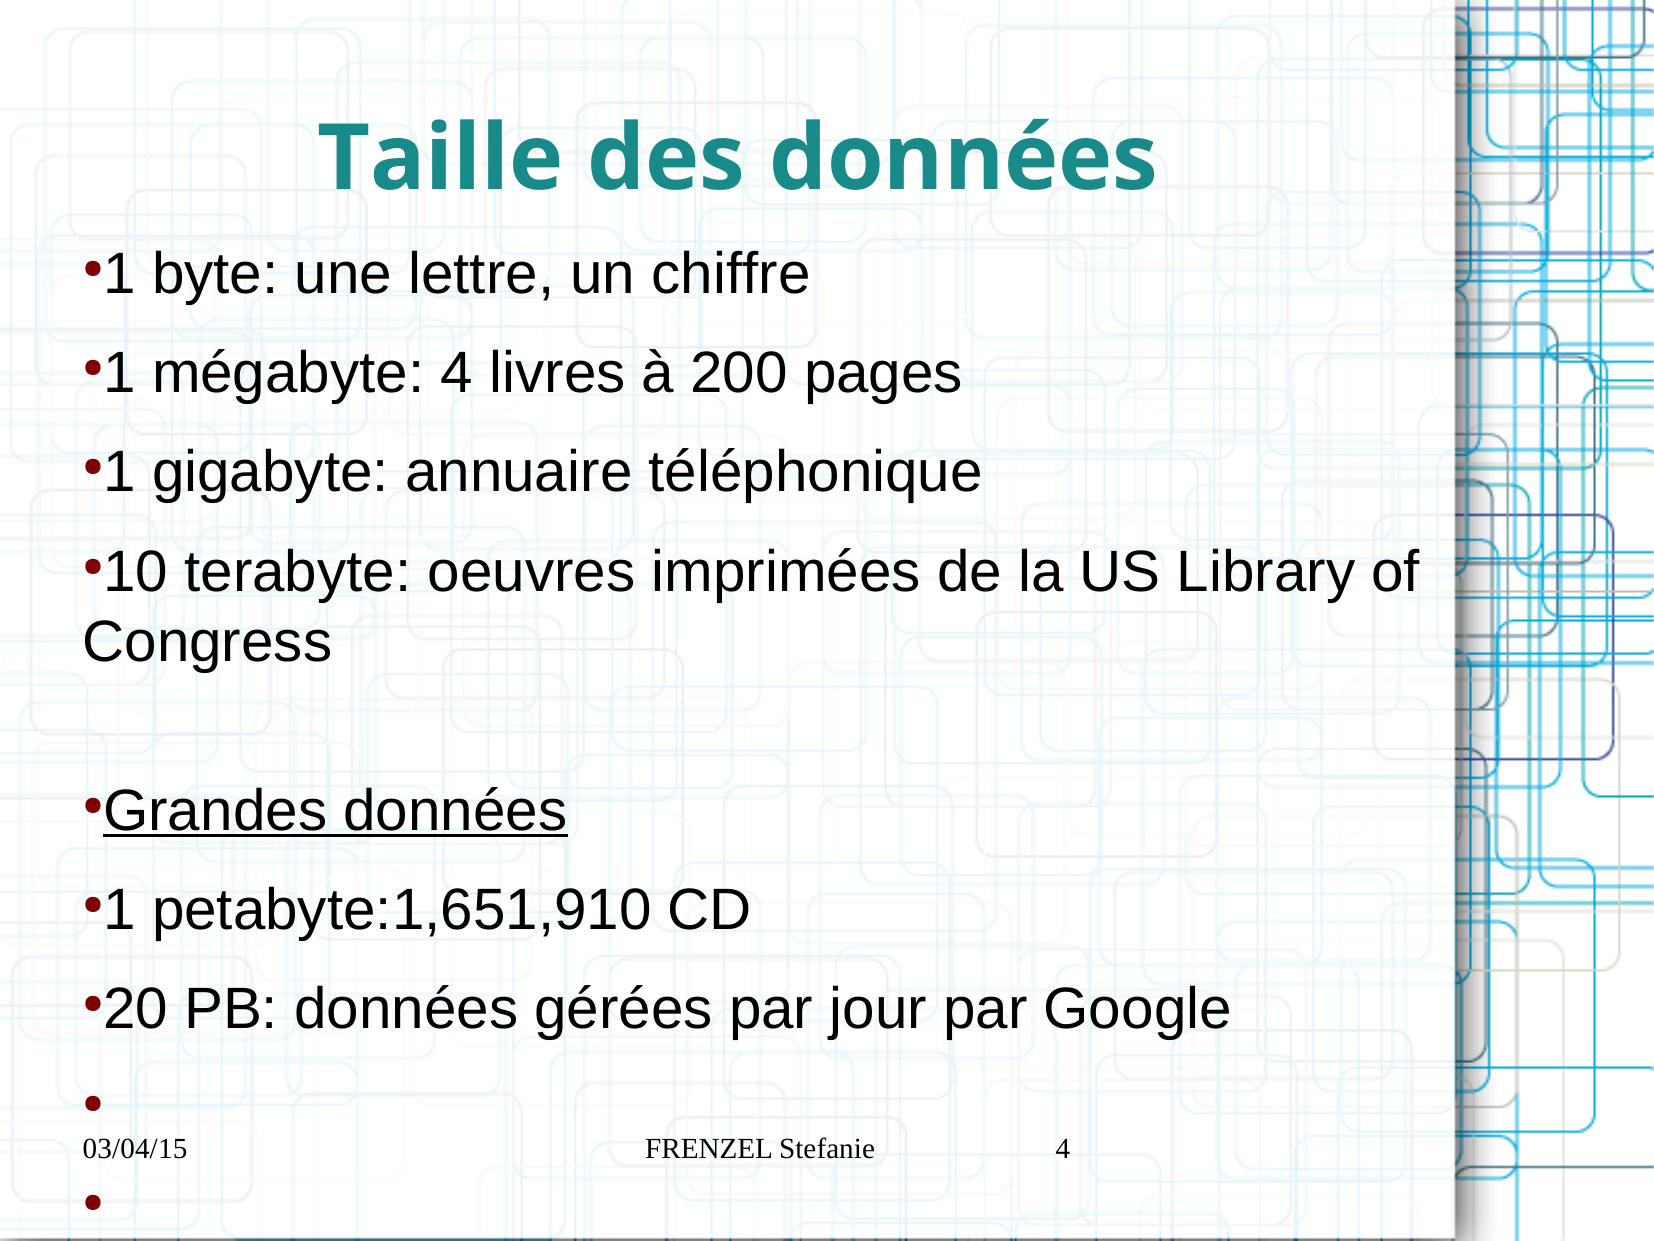

# Taille des données
1 byte: une lettre, un chiffre
1 mégabyte: 4 livres à 200 pages
1 gigabyte: annuaire téléphonique
10 terabyte: oeuvres imprimées de la US Library of Congress
Grandes données
1 petabyte:1,651,910 CD
20 PB: données gérées par jour par Google
03/04/15
 FRENZEL Stefanie